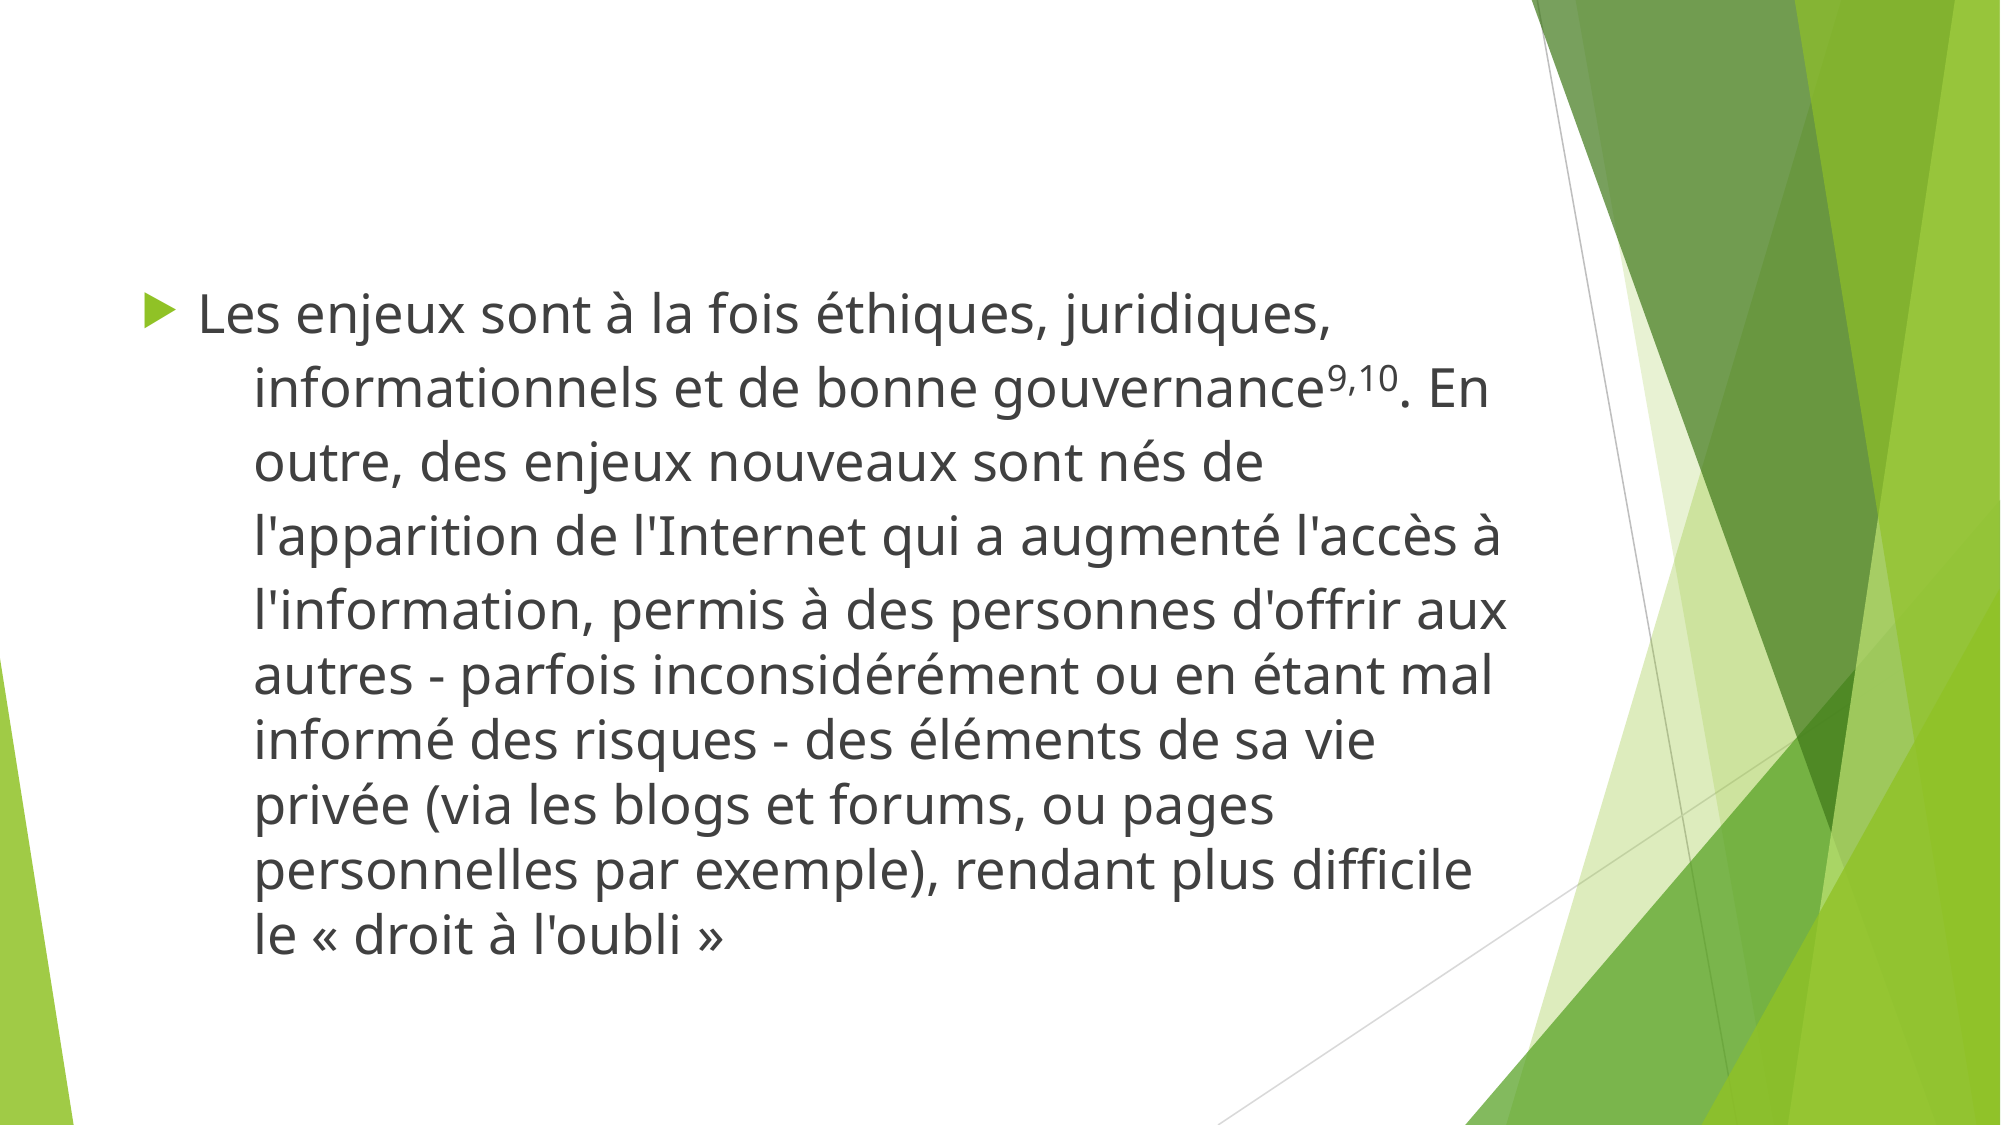

Les enjeux sont à la fois éthiques, juridiques, informationnels et de bonne gouvernance9,10. En outre, des enjeux nouveaux sont nés de l'apparition de l'Internet qui a augmenté l'accès à l'information, permis à des personnes d'offrir aux autres - parfois inconsidérément ou en étant mal informé des risques - des éléments de sa vie privée (via les blogs et forums, ou pages personnelles par exemple), rendant plus difficile le « droit à l'oubli »